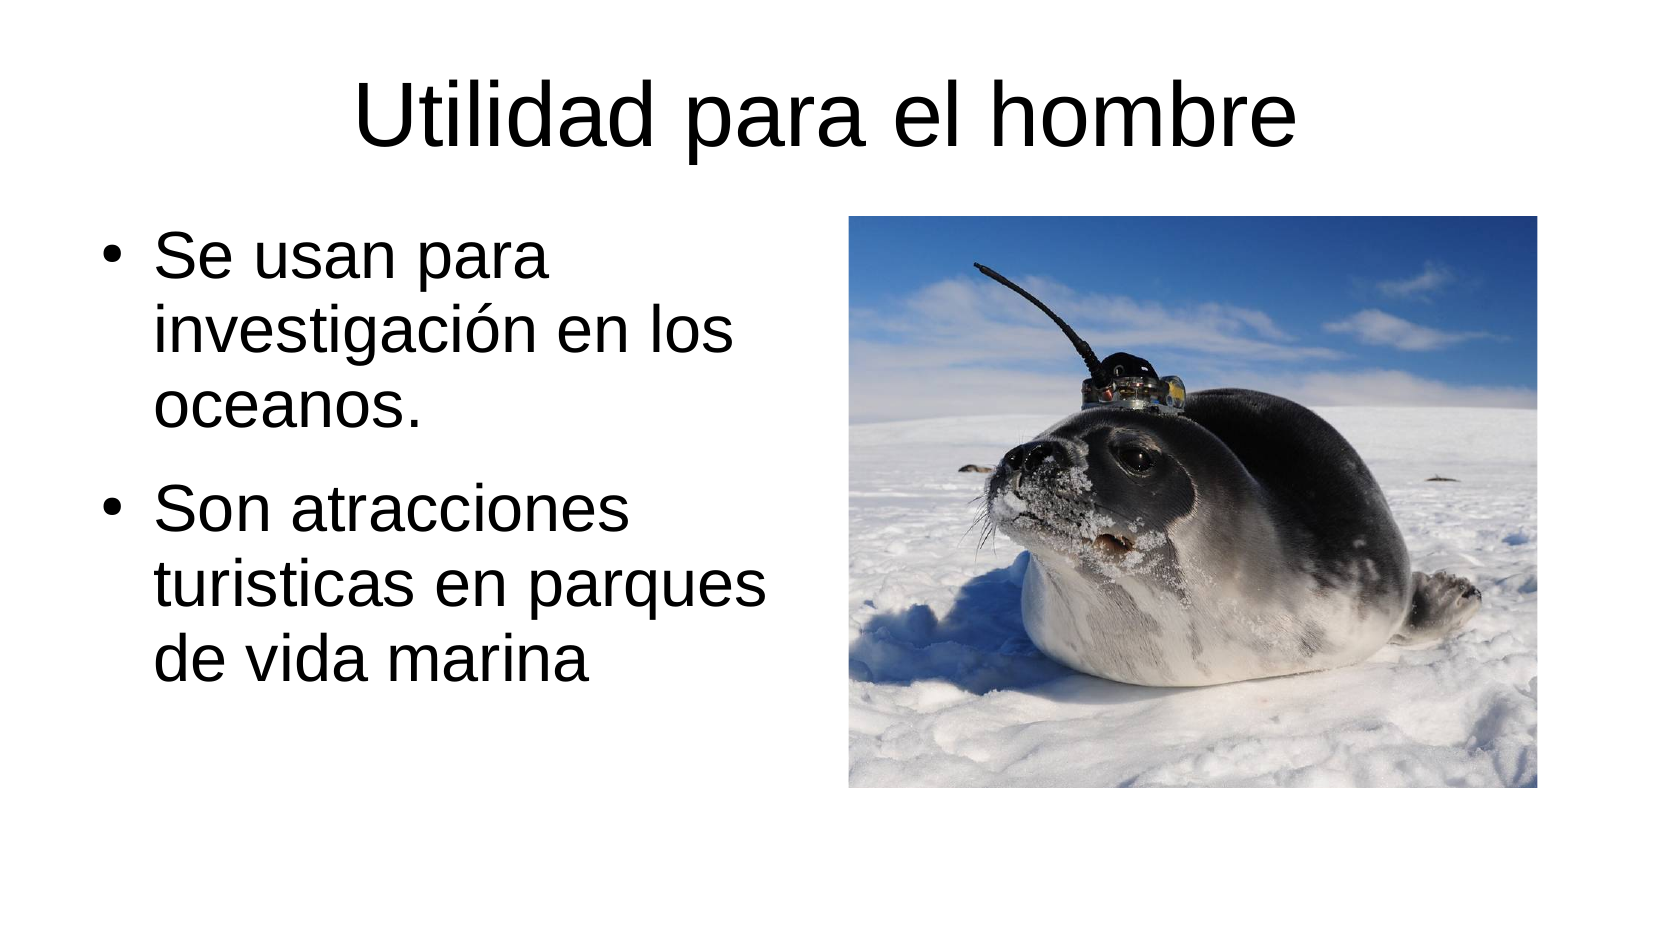

# Utilidad para el hombre
Se usan para investigación en los oceanos.
Son atracciones turisticas en parques de vida marina